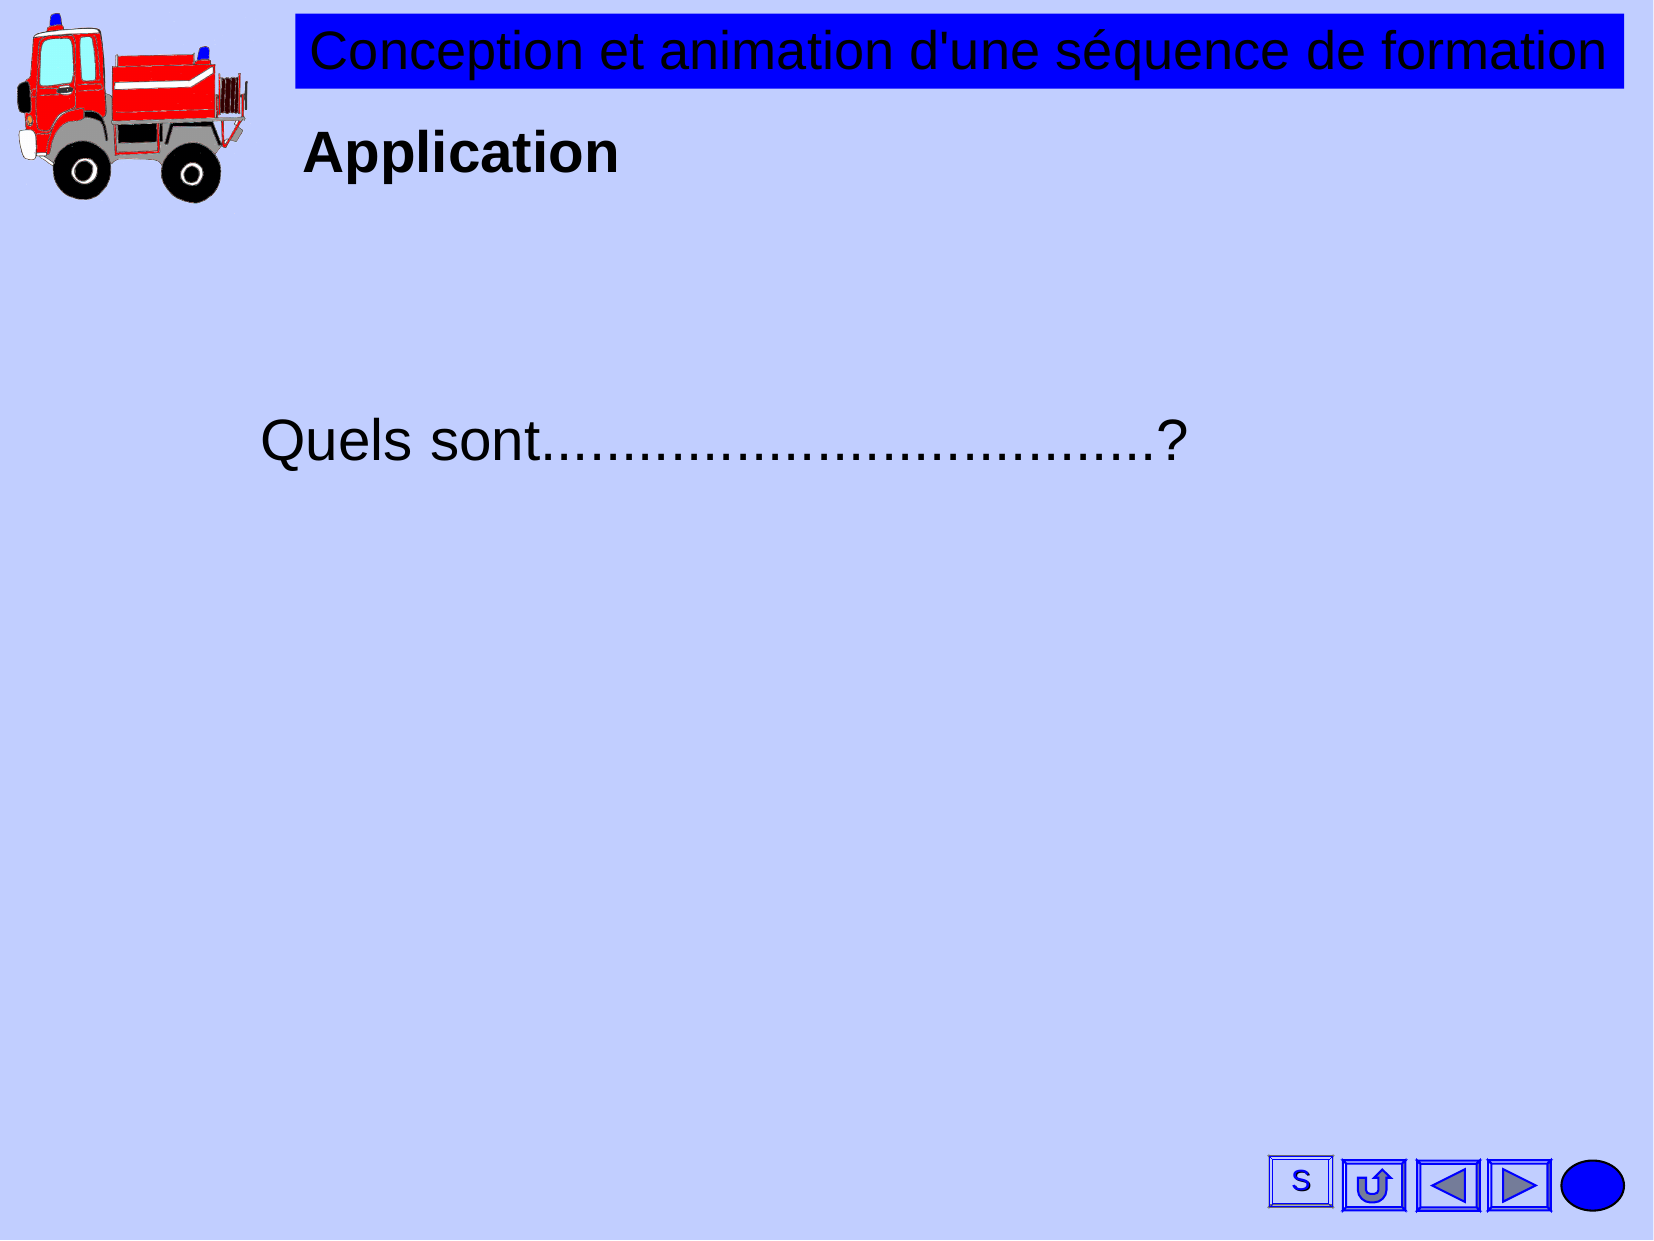

Conception et animation d'une séquence de formation
Application
# Quels sont......................................?